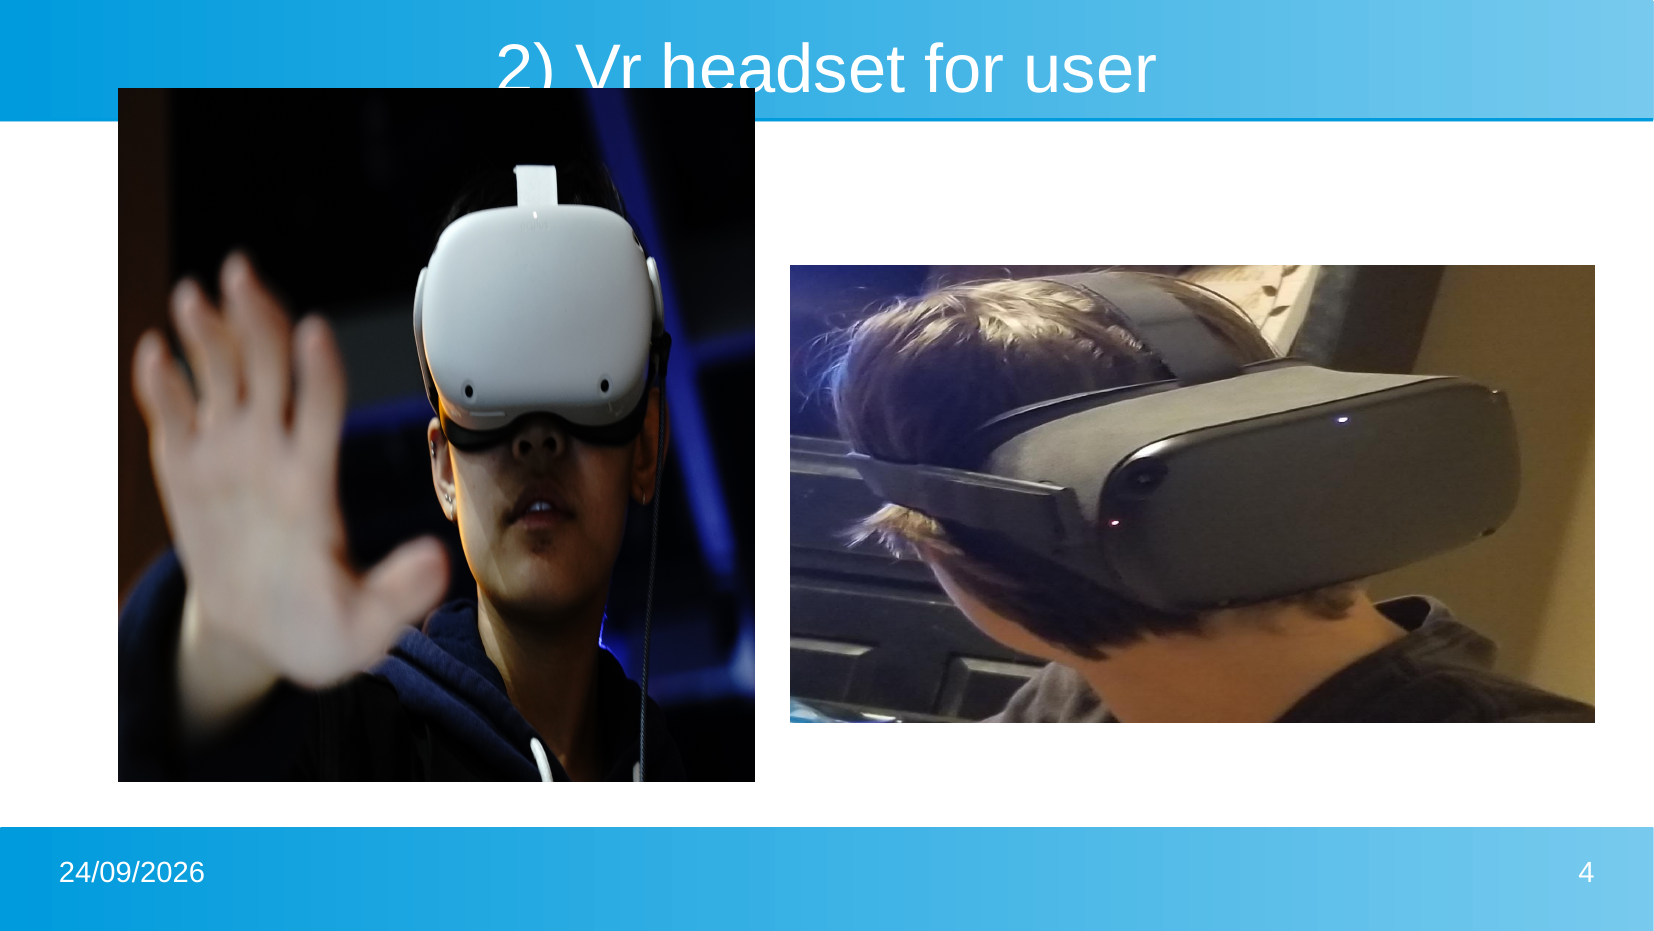

# 2) Vr headset for user
4